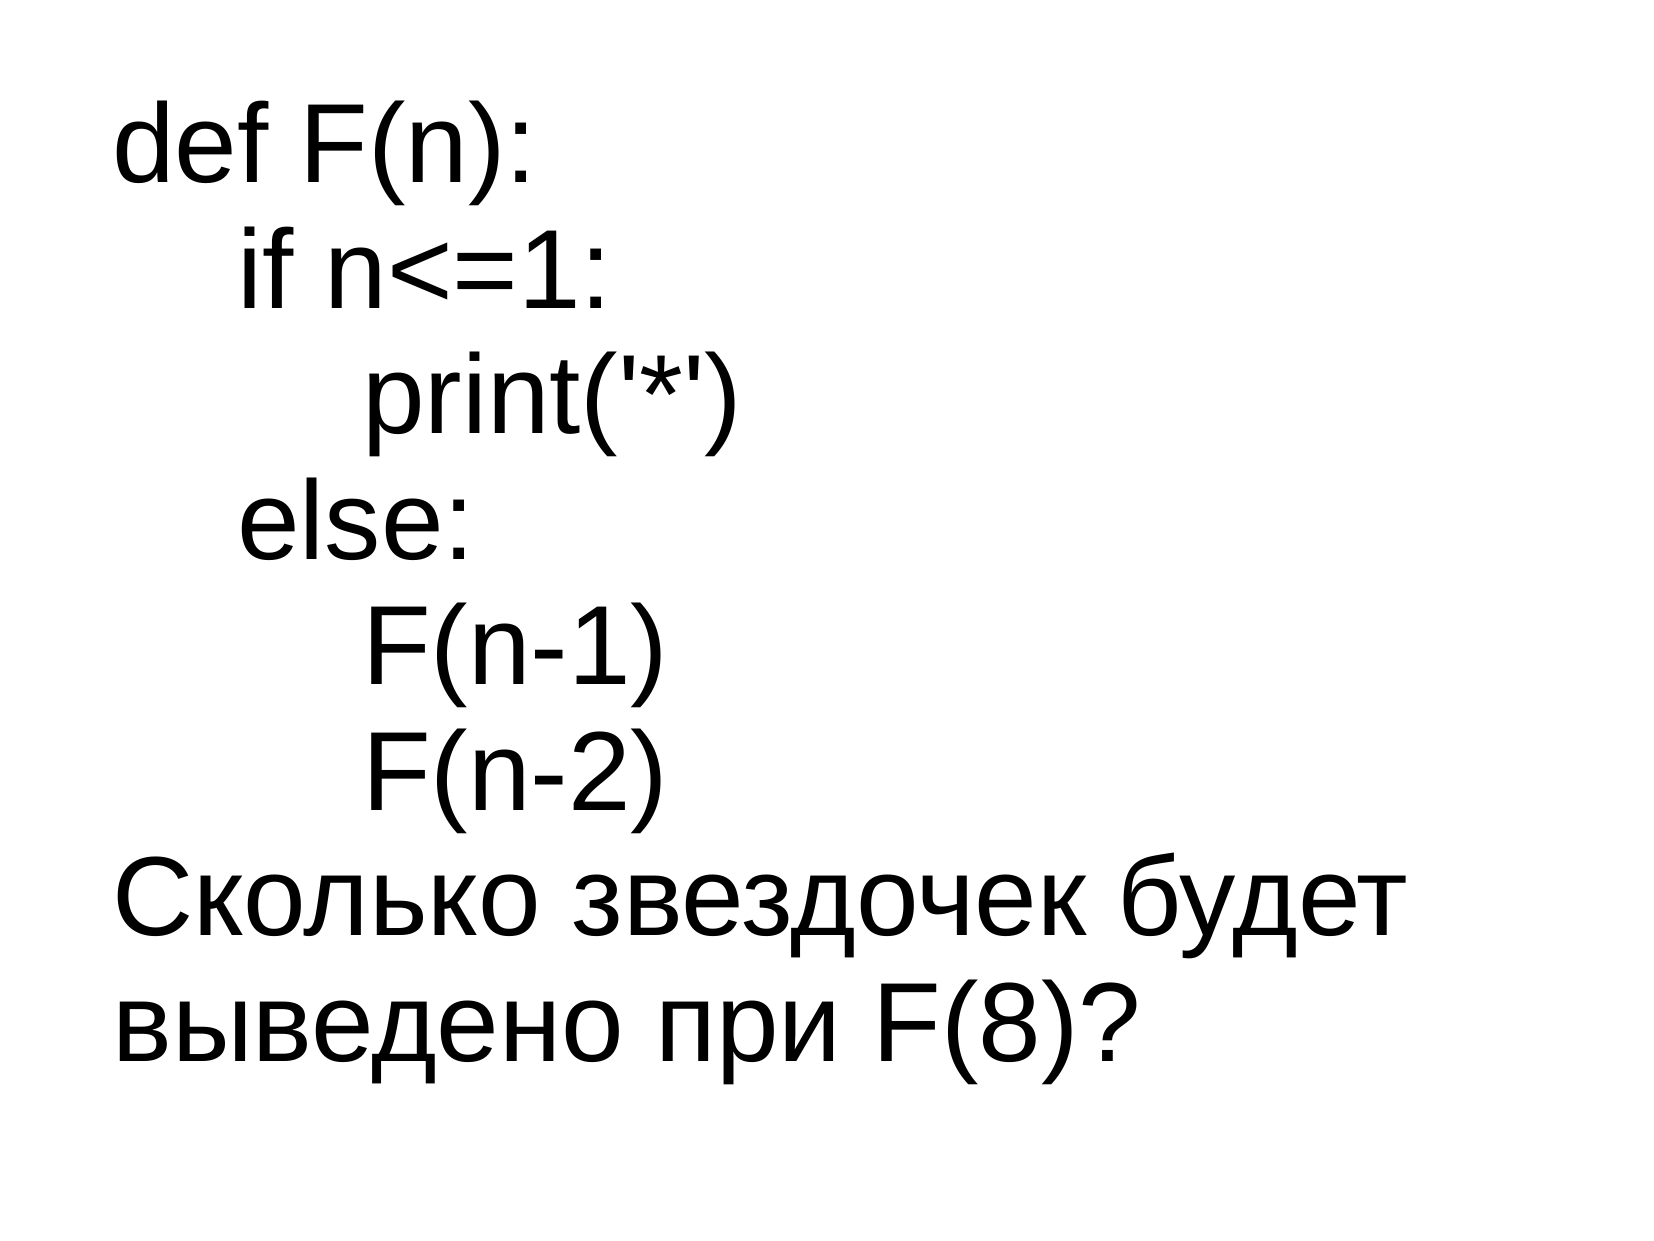

def F(n):
 if n<=1:
 print('*')
 else:
 F(n-1)
 F(n-2)
Сколько звездочек будет выведено при F(8)?